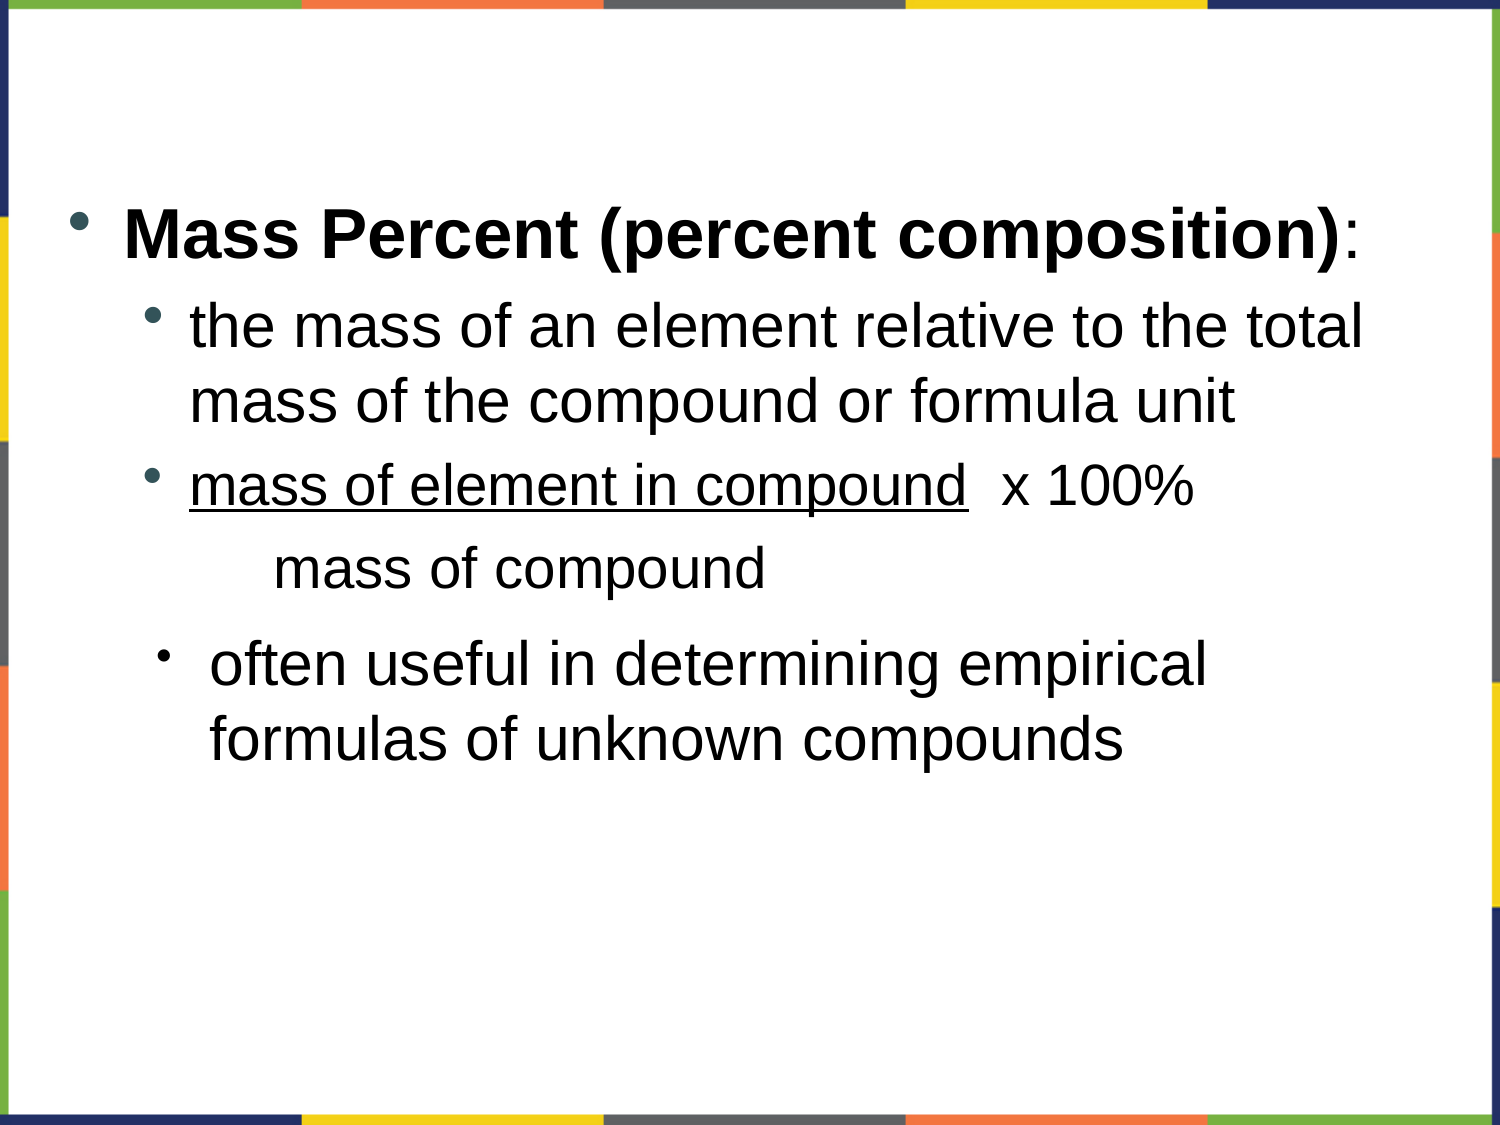

# Mass Percent (percent composition):
the mass of an element relative to the total mass of the compound or formula unit
mass of element in compound x 100%
 			mass of compound
often useful in determining empirical formulas of unknown compounds